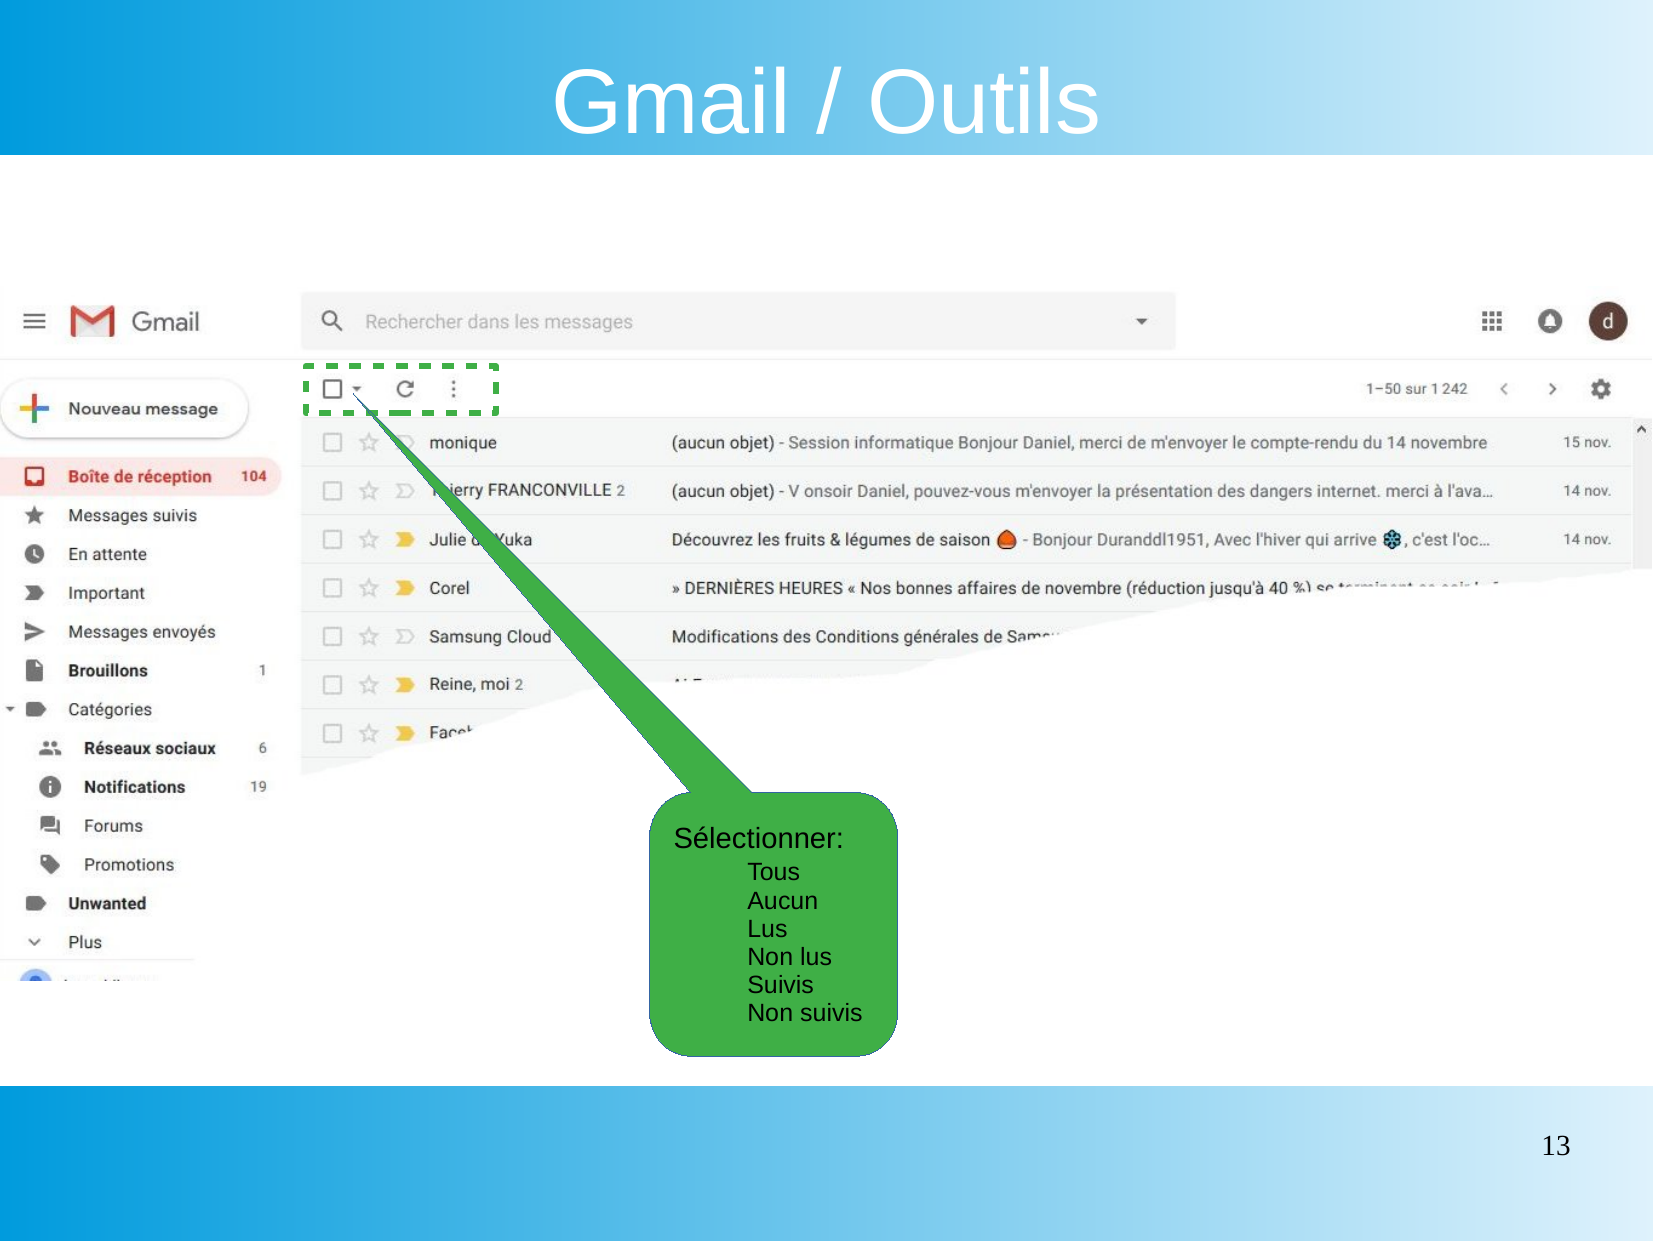

# Gmail / Outils
Sélectionner:
	Tous
	Aucun
	Lus
	Non lus
	Suivis
	Non suivis
13